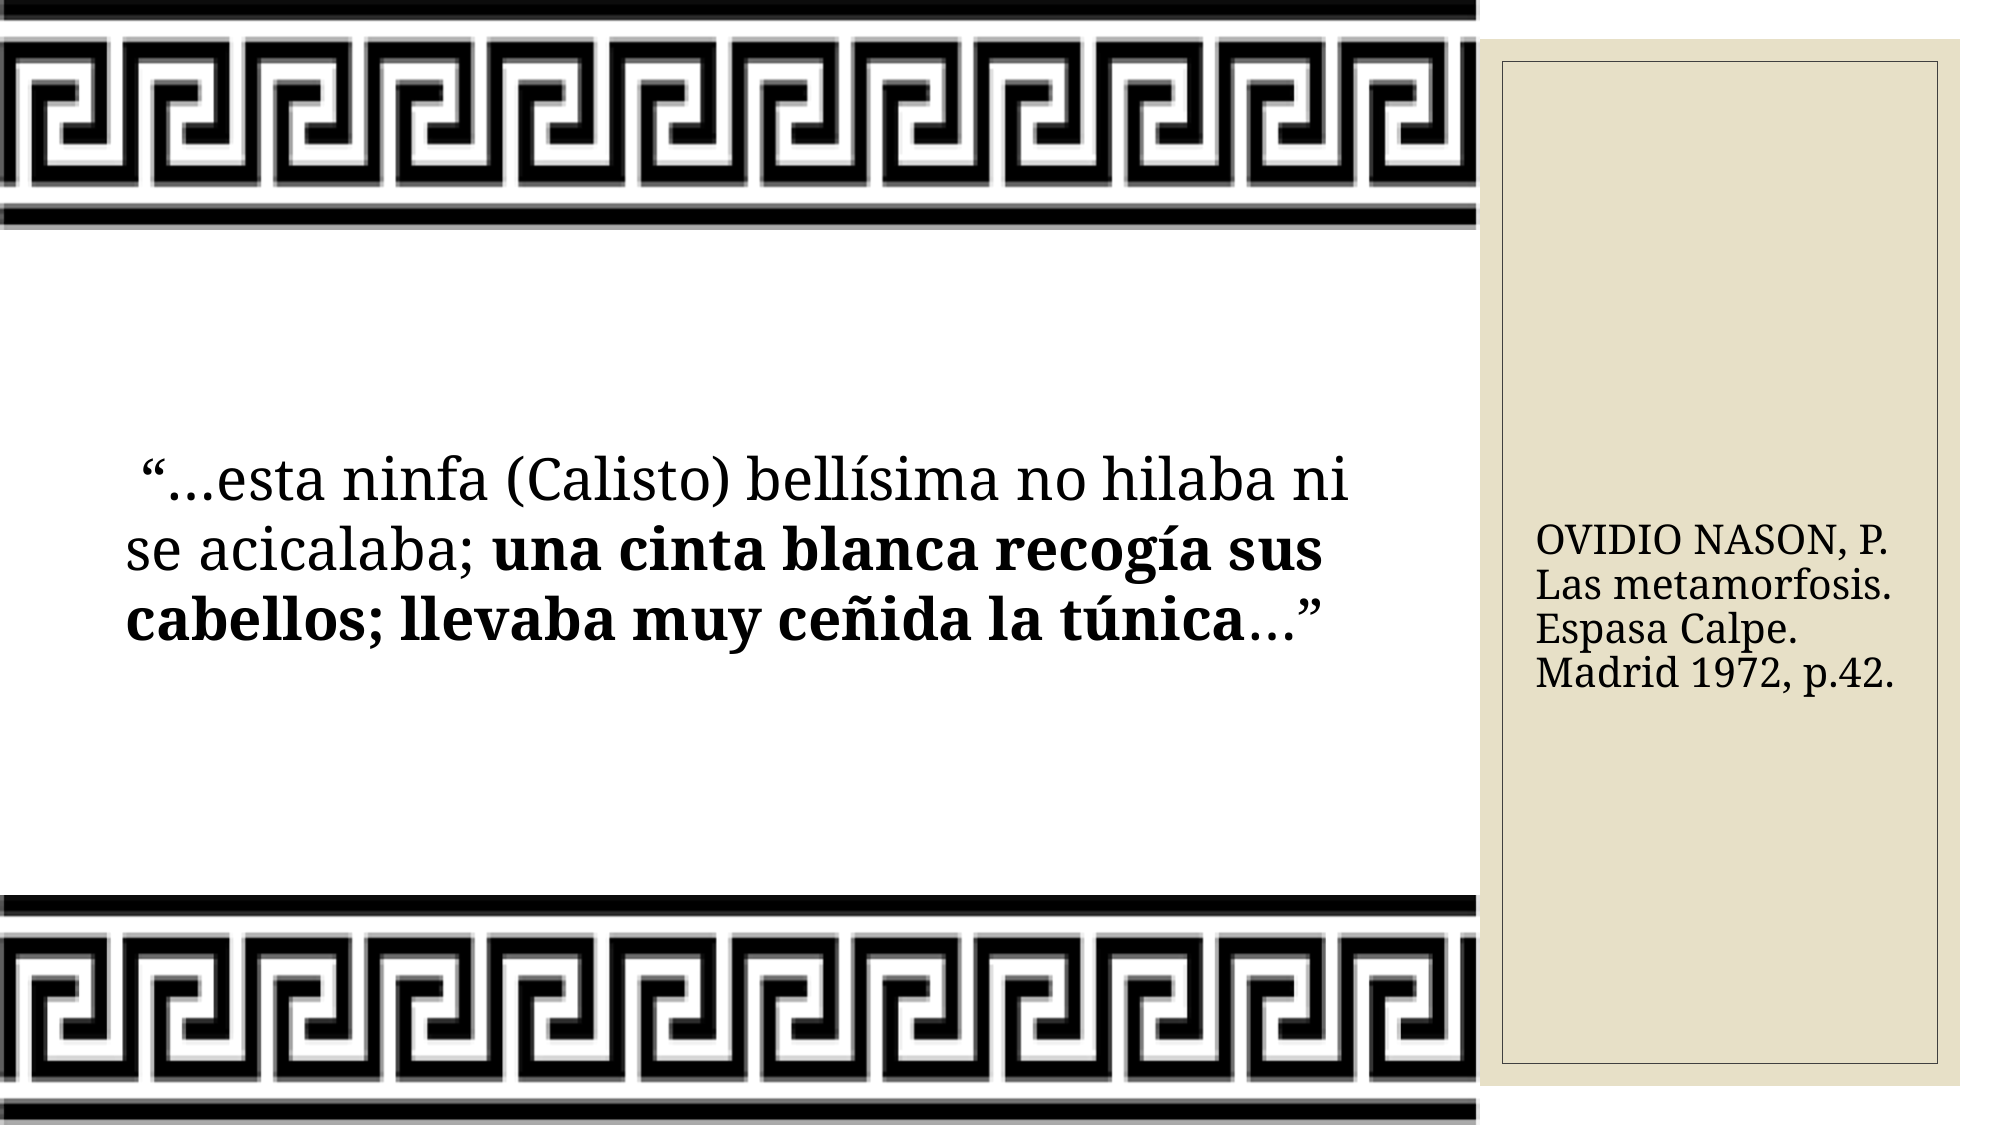

“…esta ninfa (Calisto) bellísima no hilaba ni se acicalaba; una cinta blanca recogía sus cabellos; llevaba muy ceñida la túnica…”
# OVIDIO NASON, P. Las metamorfosis. Espasa Calpe. Madrid 1972, p.42.